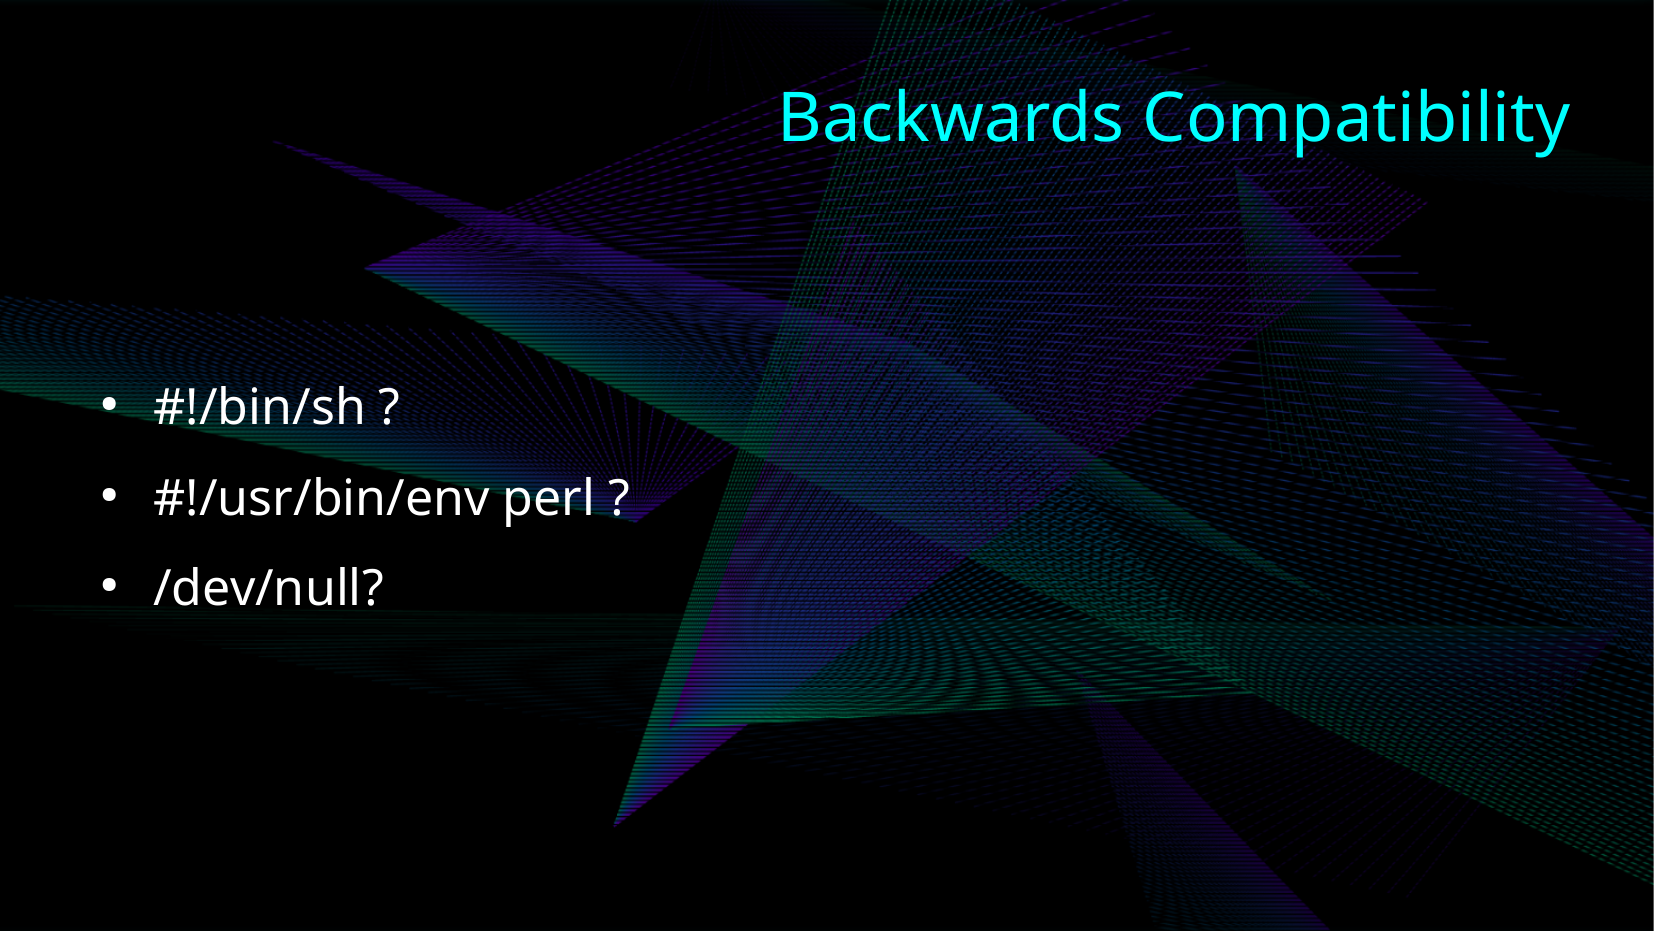

# Backwards Compatibility
#!/bin/sh ?
#!/usr/bin/env perl ?
/dev/null?